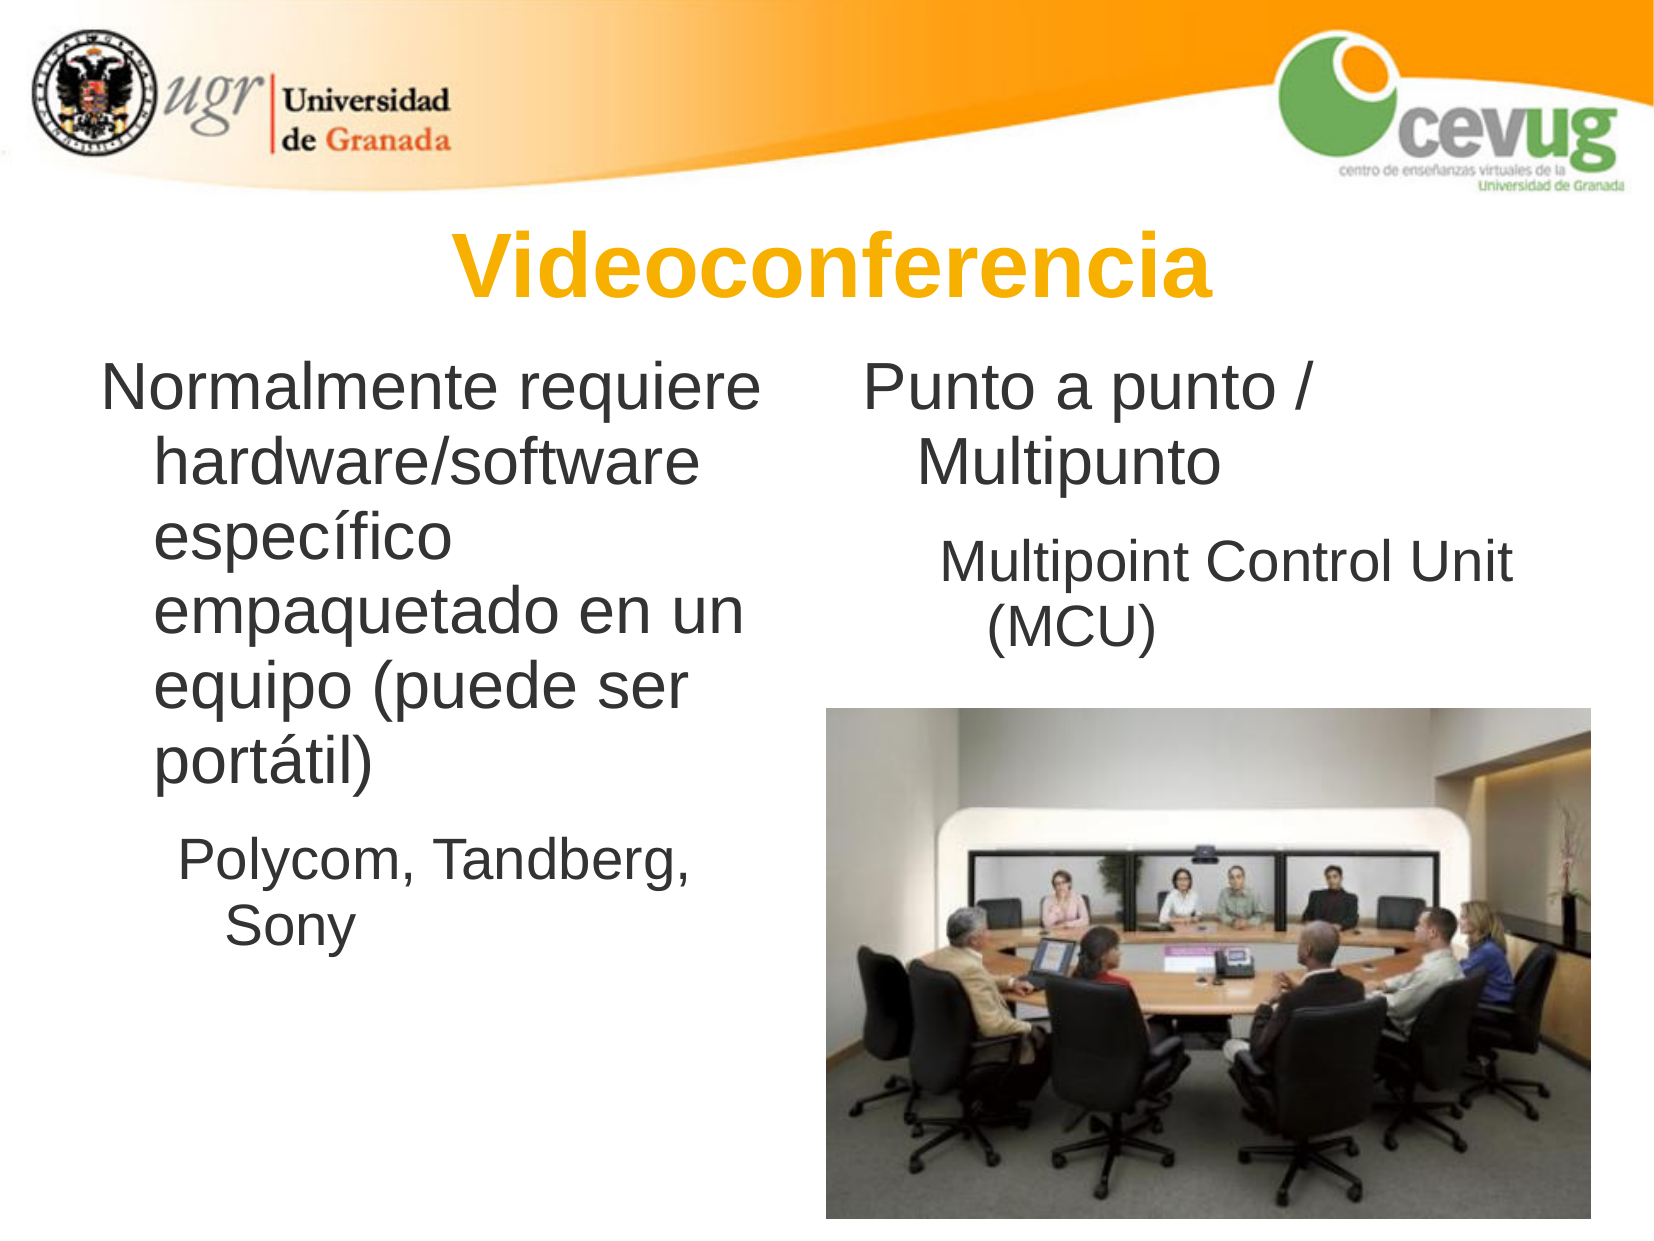

# Videoconferencia
Normalmente requiere hardware/software específico empaquetado en un equipo (puede ser portátil)
Polycom, Tandberg, Sony
Punto a punto / Multipunto
Multipoint Control Unit (MCU)